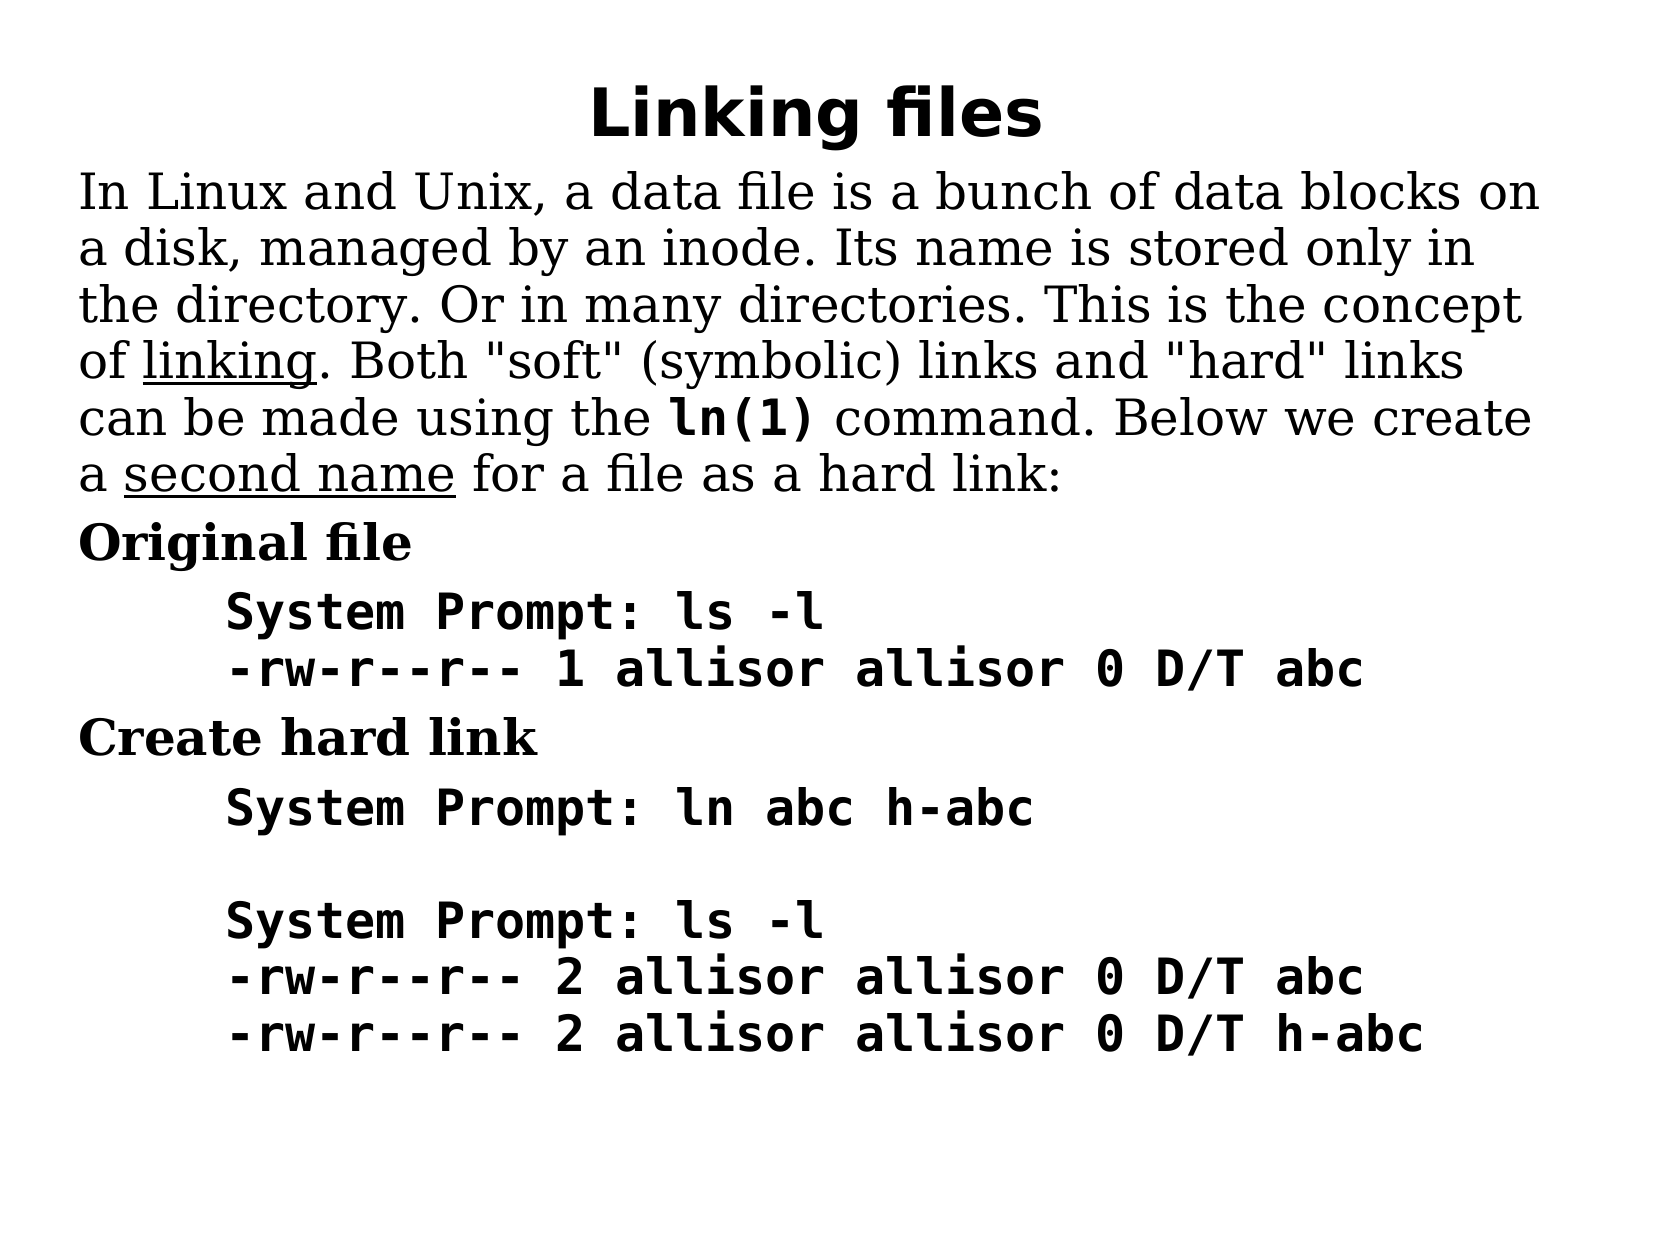

Linking files
In Linux and Unix, a data file is a bunch of data blocks on a disk, managed by an inode. Its name is stored only in the directory. Or in many directories. This is the concept of linking. Both "soft" (symbolic) links and "hard" links can be made using the ln(1) command. Below we create a second name for a file as a hard link:
Original file
		System Prompt: ls -l
		-rw-r--r-- 1 allisor allisor 0 D/T abc
Create hard link
		System Prompt: ln abc h-abc
		System Prompt: ls -l
		-rw-r--r-- 2 allisor allisor 0 D/T abc
		-rw-r--r-- 2 allisor allisor 0 D/T h-abc